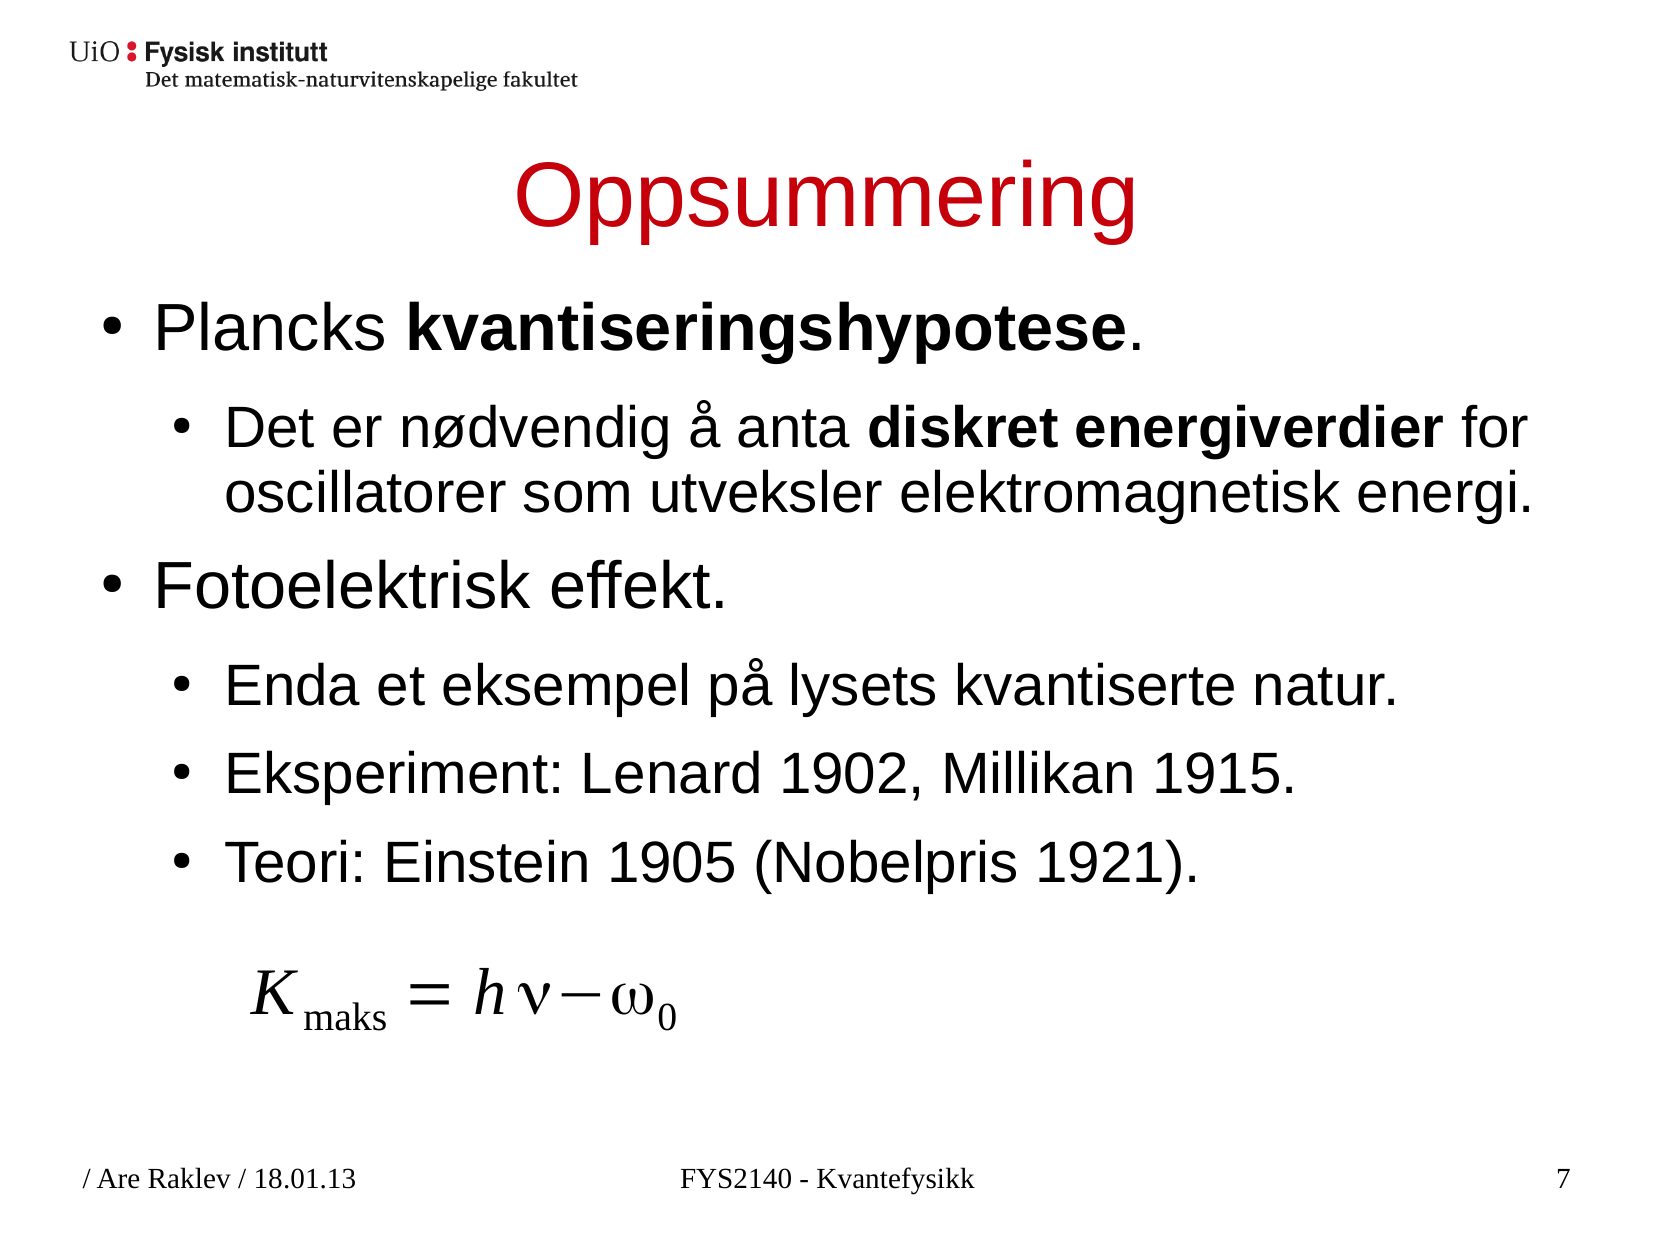

# Oppsummering
Plancks kvantiseringshypotese.
Det er nødvendig å anta diskret energiverdier for oscillatorer som utveksler elektromagnetisk energi.
Fotoelektrisk effekt.
Enda et eksempel på lysets kvantiserte natur.
Eksperiment: Lenard 1902, Millikan 1915.
Teori: Einstein 1905 (Nobelpris 1921).
/ Are Raklev / 18.01.13
FYS2140 - Kvantefysikk
7